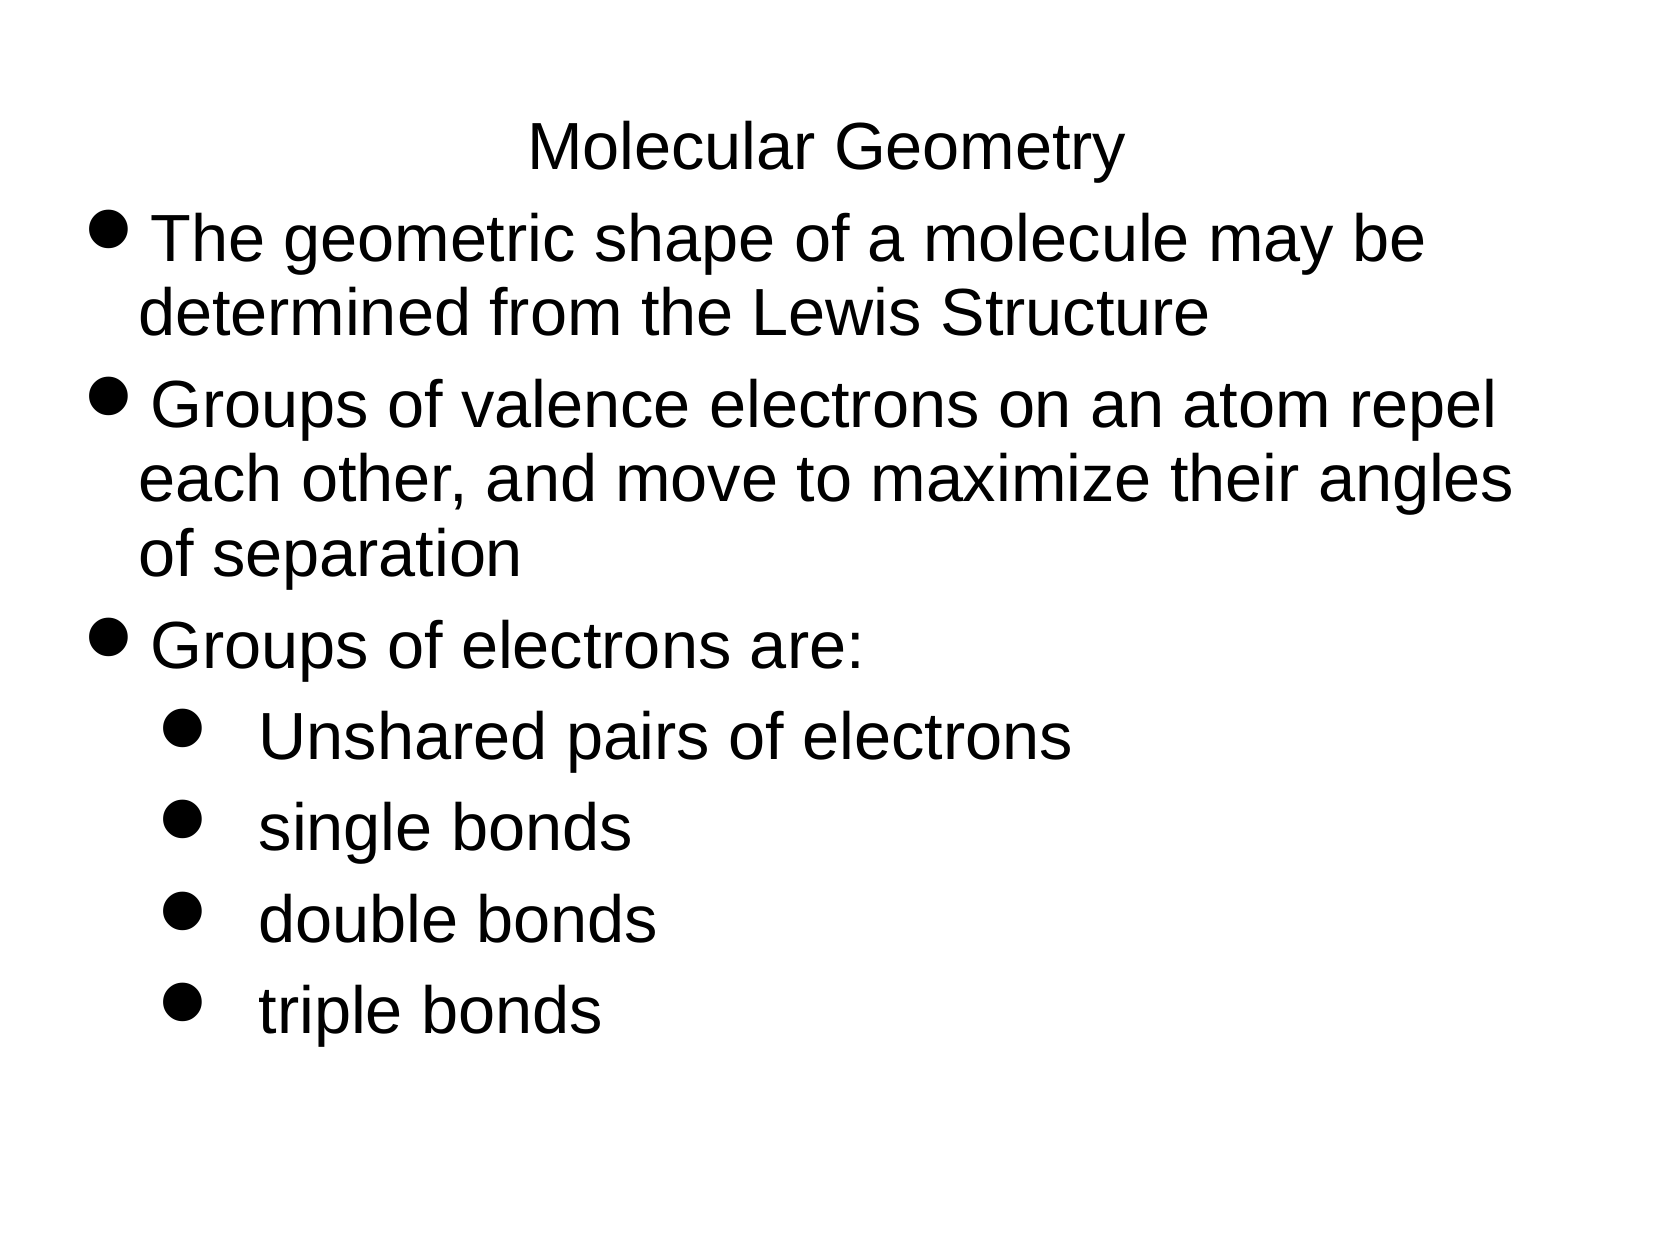

Molecular Geometry
The geometric shape of a molecule may be determined from the Lewis Structure
Groups of valence electrons on an atom repel each other, and move to maximize their angles of separation
Groups of electrons are:
Unshared pairs of electrons
single bonds
double bonds
triple bonds